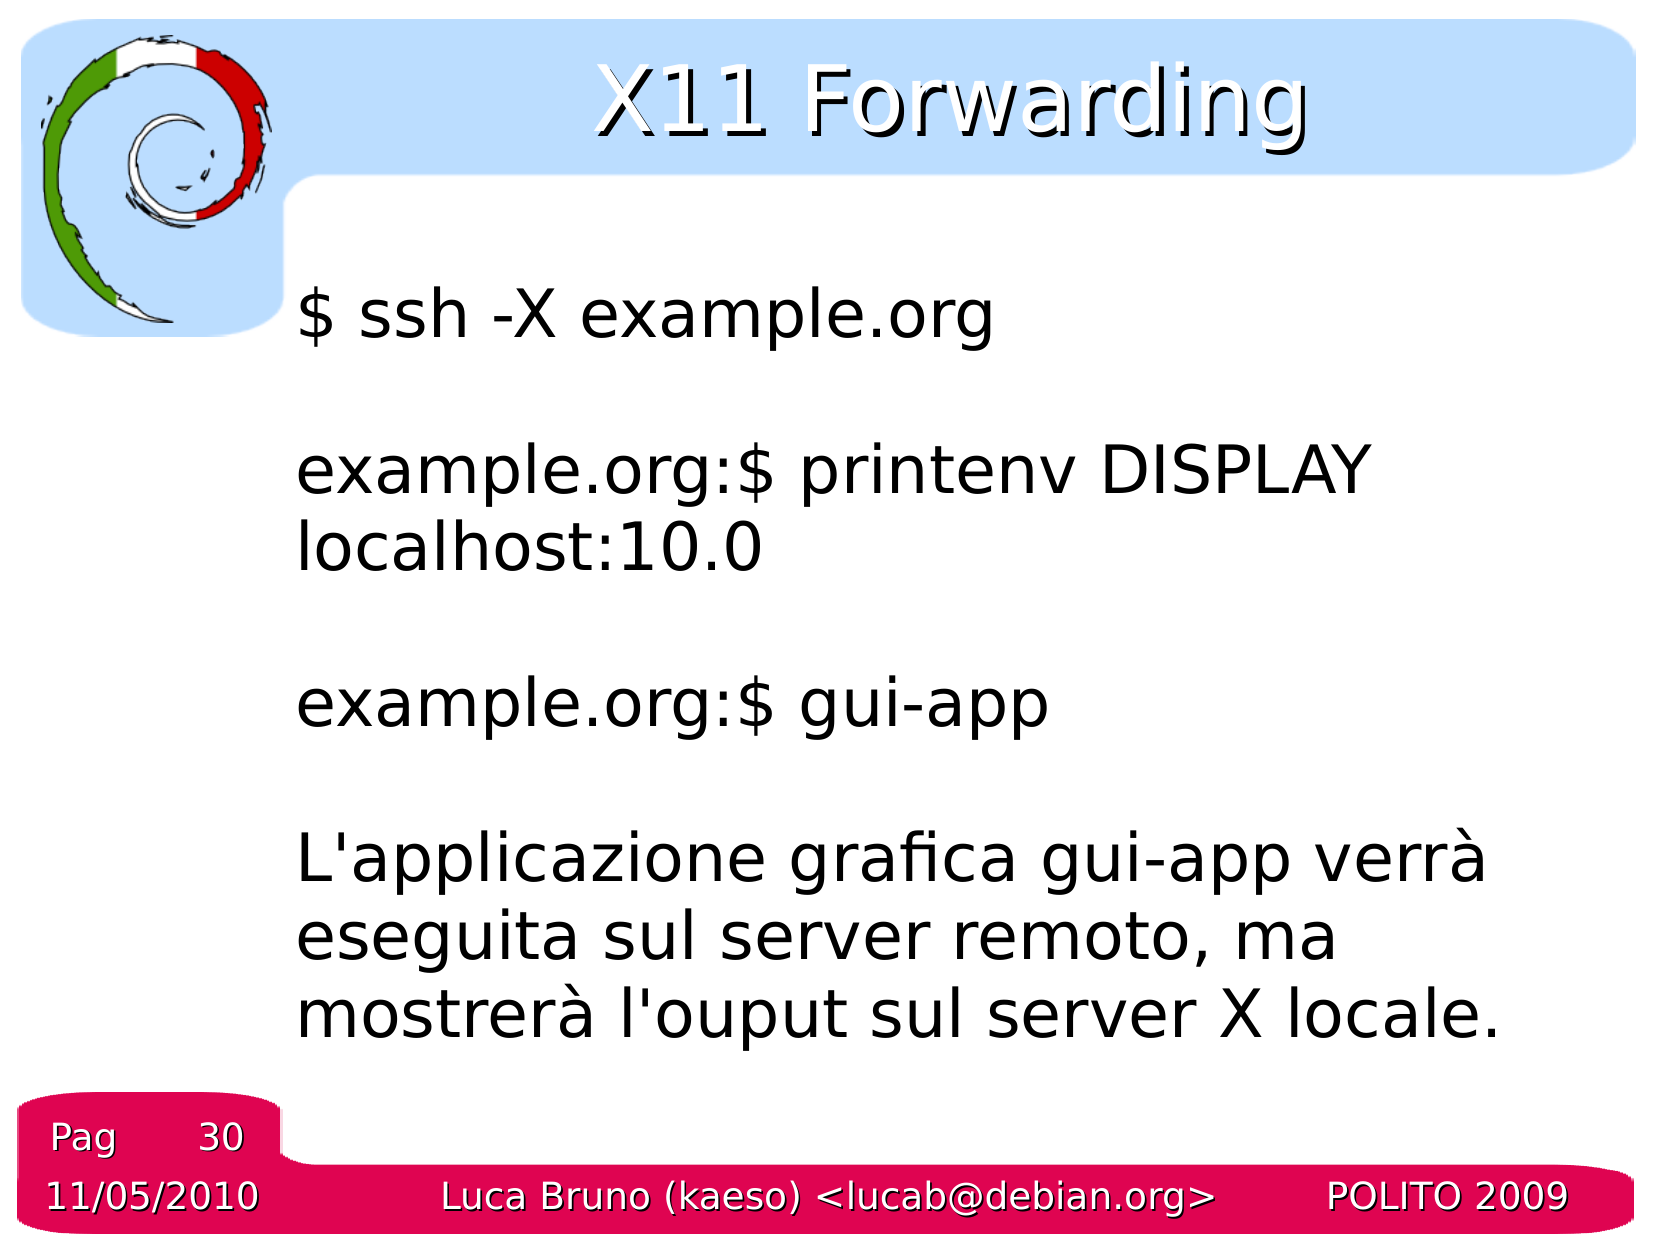

# X11 Forwarding
$ ssh -X example.org
example.org:$ printenv DISPLAY
localhost:10.0
example.org:$ gui-app
L'applicazione grafica gui-app verrà eseguita sul server remoto, ma mostrerà l'ouput sul server X locale.
Pag
11/05/2010
Luca Bruno (kaeso) <lucab@debian.org> 		POLITO 2009